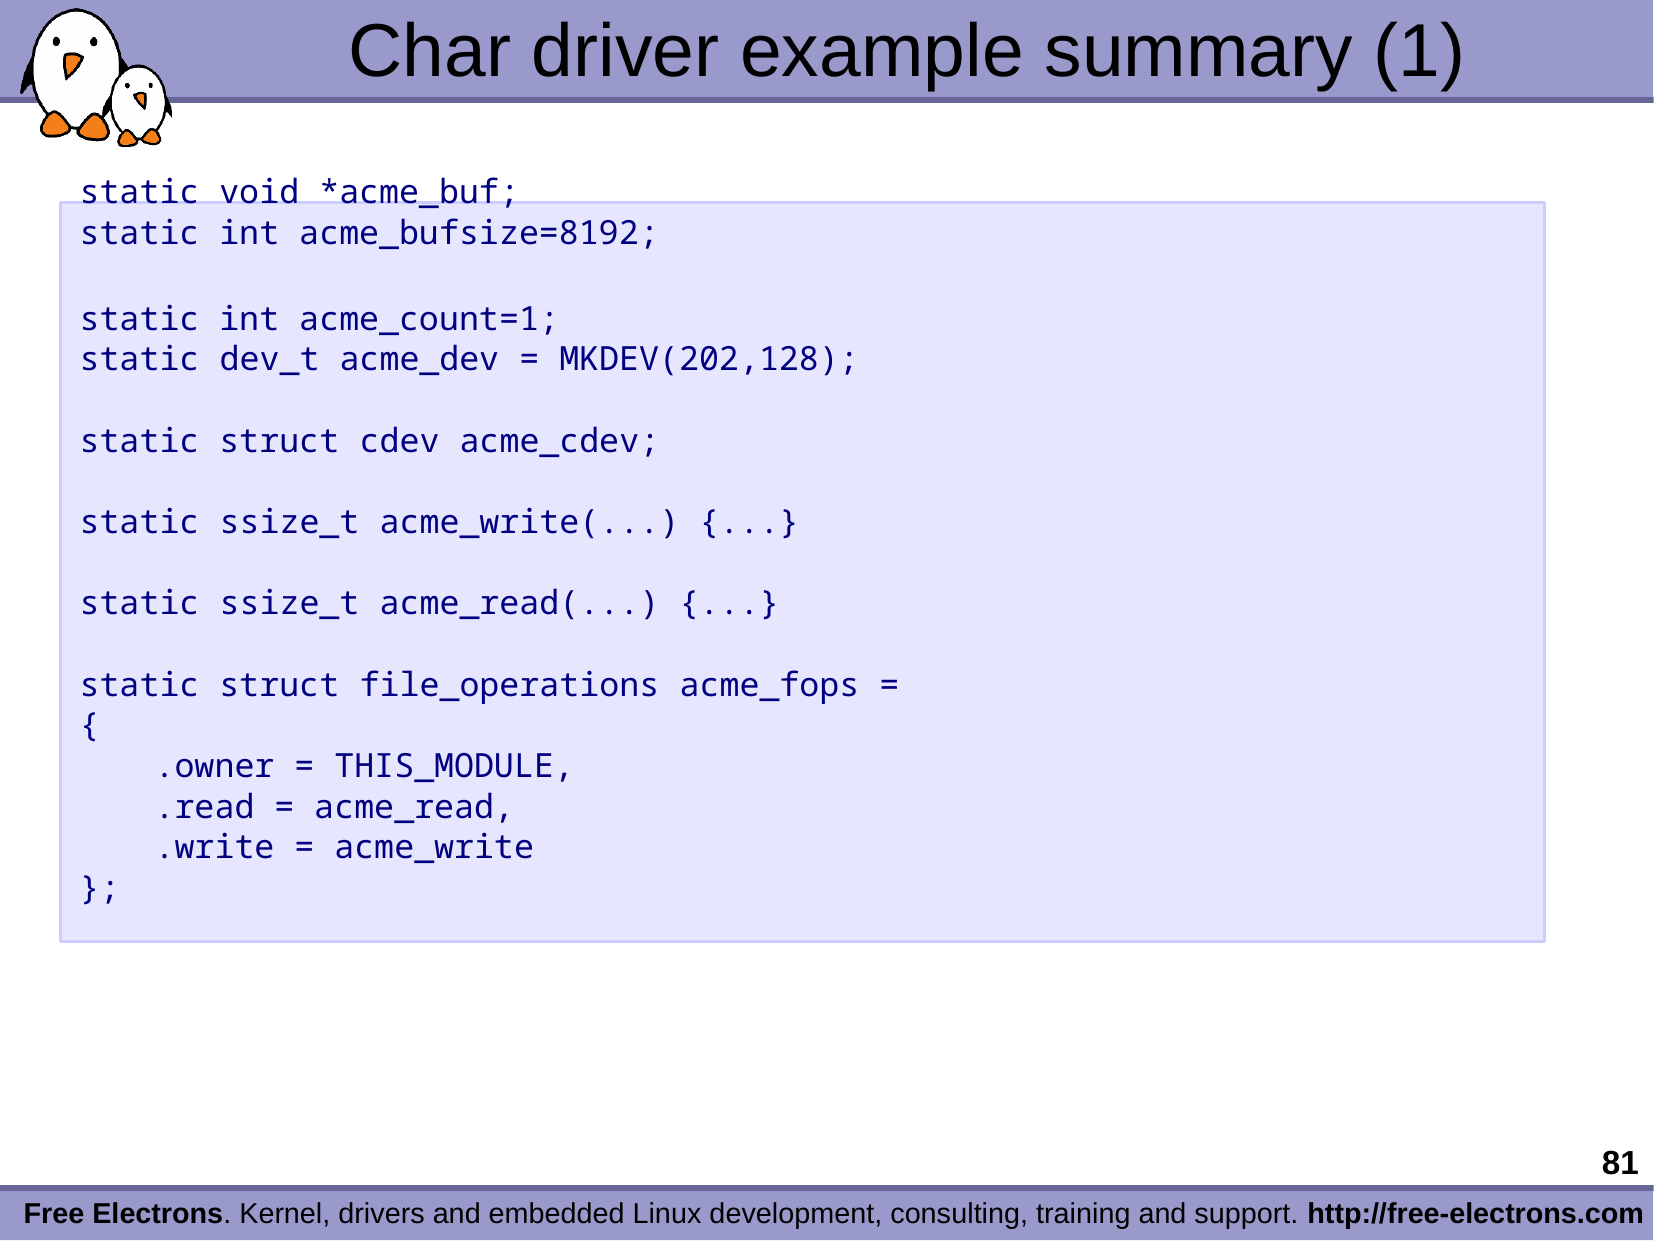

# Char driver example summary (1)
static void *acme_buf;
static int acme_bufsize=8192;
static int acme_count=1;
static dev_t acme_dev = MKDEV(202,128);
static struct cdev acme_cdev;
static ssize_t acme_write(...) {...}
static ssize_t acme_read(...) {...}
static struct file_operations acme_fops =
{
	.owner = THIS_MODULE,
	.read = acme_read,
	.write = acme_write
};